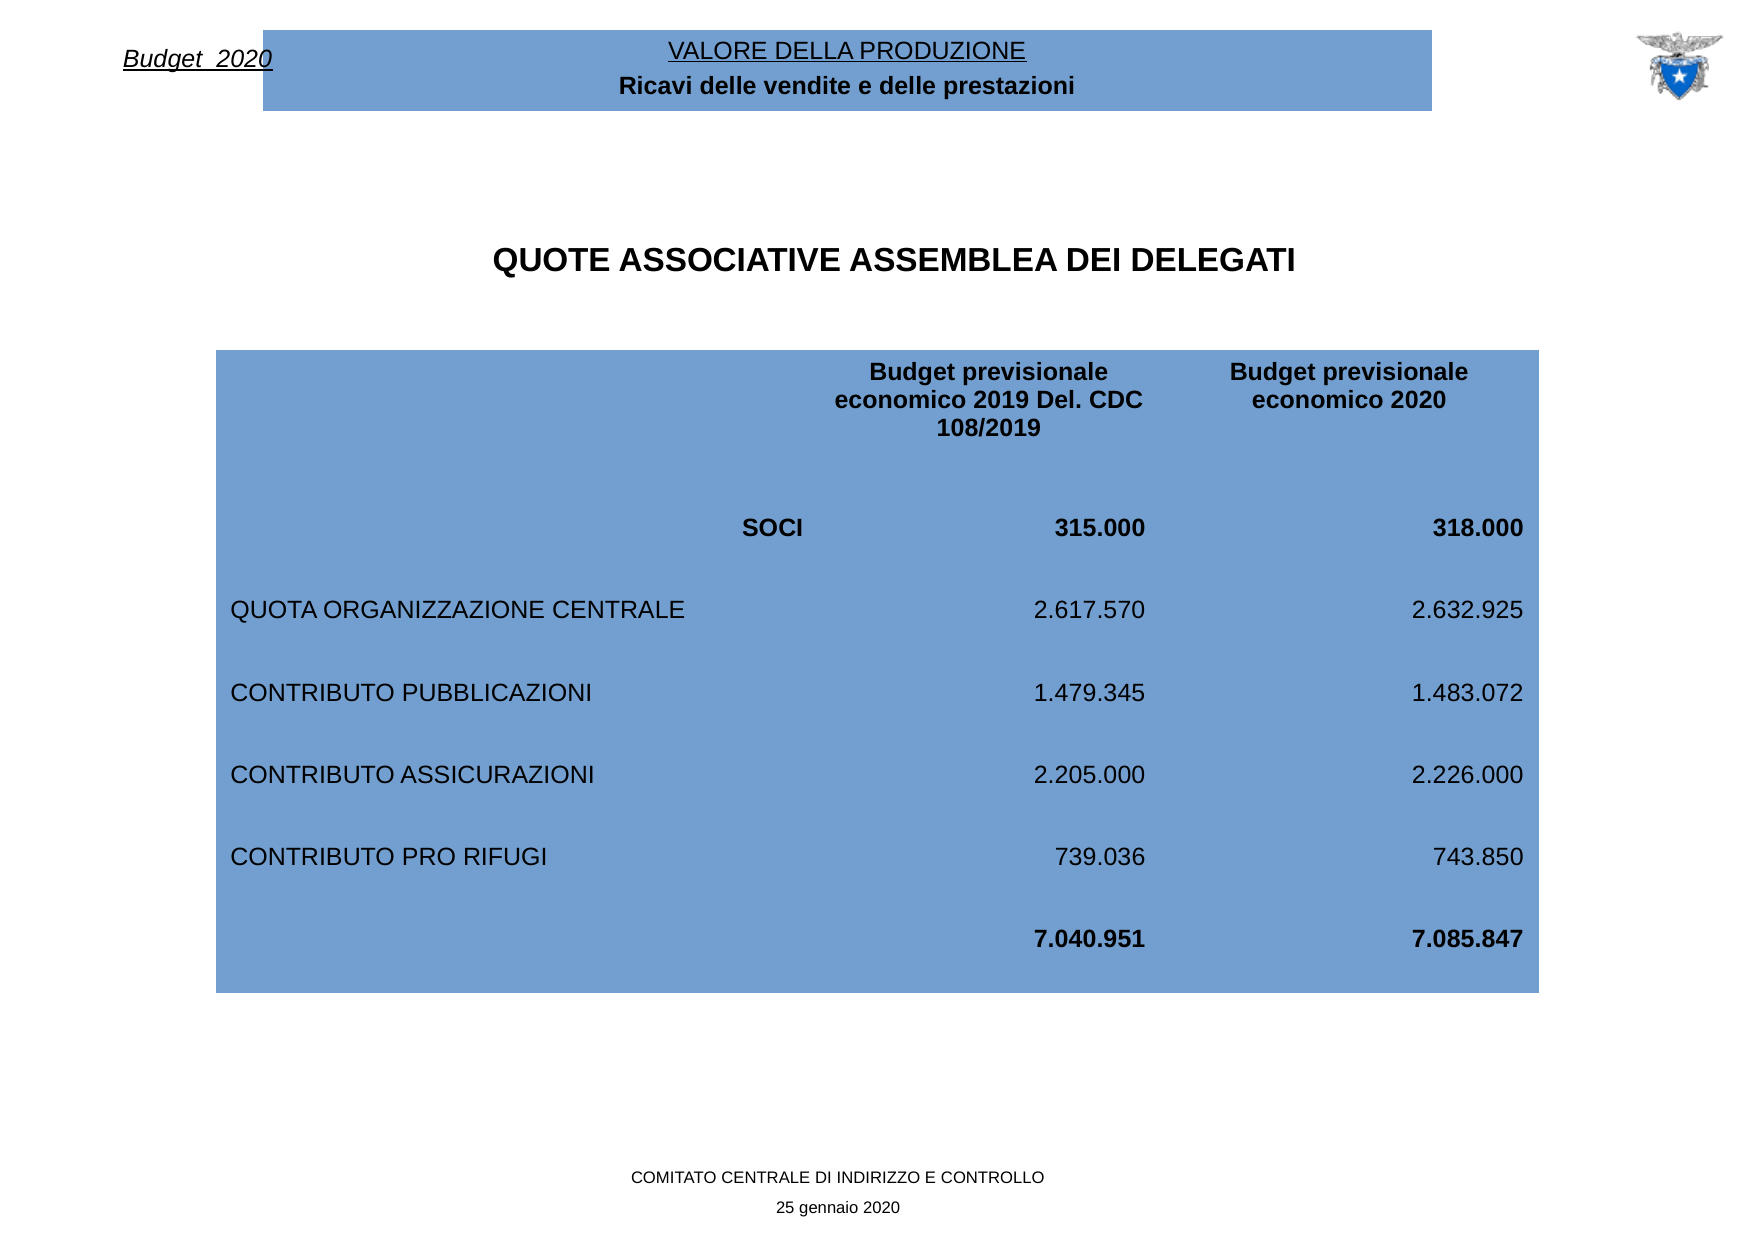

| VALORE DELLA PRODUZIONE Ricavi delle vendite e delle prestazioni |
| --- |
Budget 2020
QUOTE ASSOCIATIVE ASSEMBLEA DEI DELEGATI
| | Budget previsionale economico 2019 Del. CDC 108/2019 | Budget previsionale economico 2020 |
| --- | --- | --- |
| SOCI | 315.000 | 318.000 |
| QUOTA ORGANIZZAZIONE CENTRALE | 2.617.570 | 2.632.925 |
| CONTRIBUTO PUBBLICAZIONI | 1.479.345 | 1.483.072 |
| CONTRIBUTO ASSICURAZIONI | 2.205.000 | 2.226.000 |
| CONTRIBUTO PRO RIFUGI | 739.036 | 743.850 |
| | 7.040.951 | 7.085.847 |
COMITATO CENTRALE DI INDIRIZZO E CONTROLLO
25 gennaio 2020